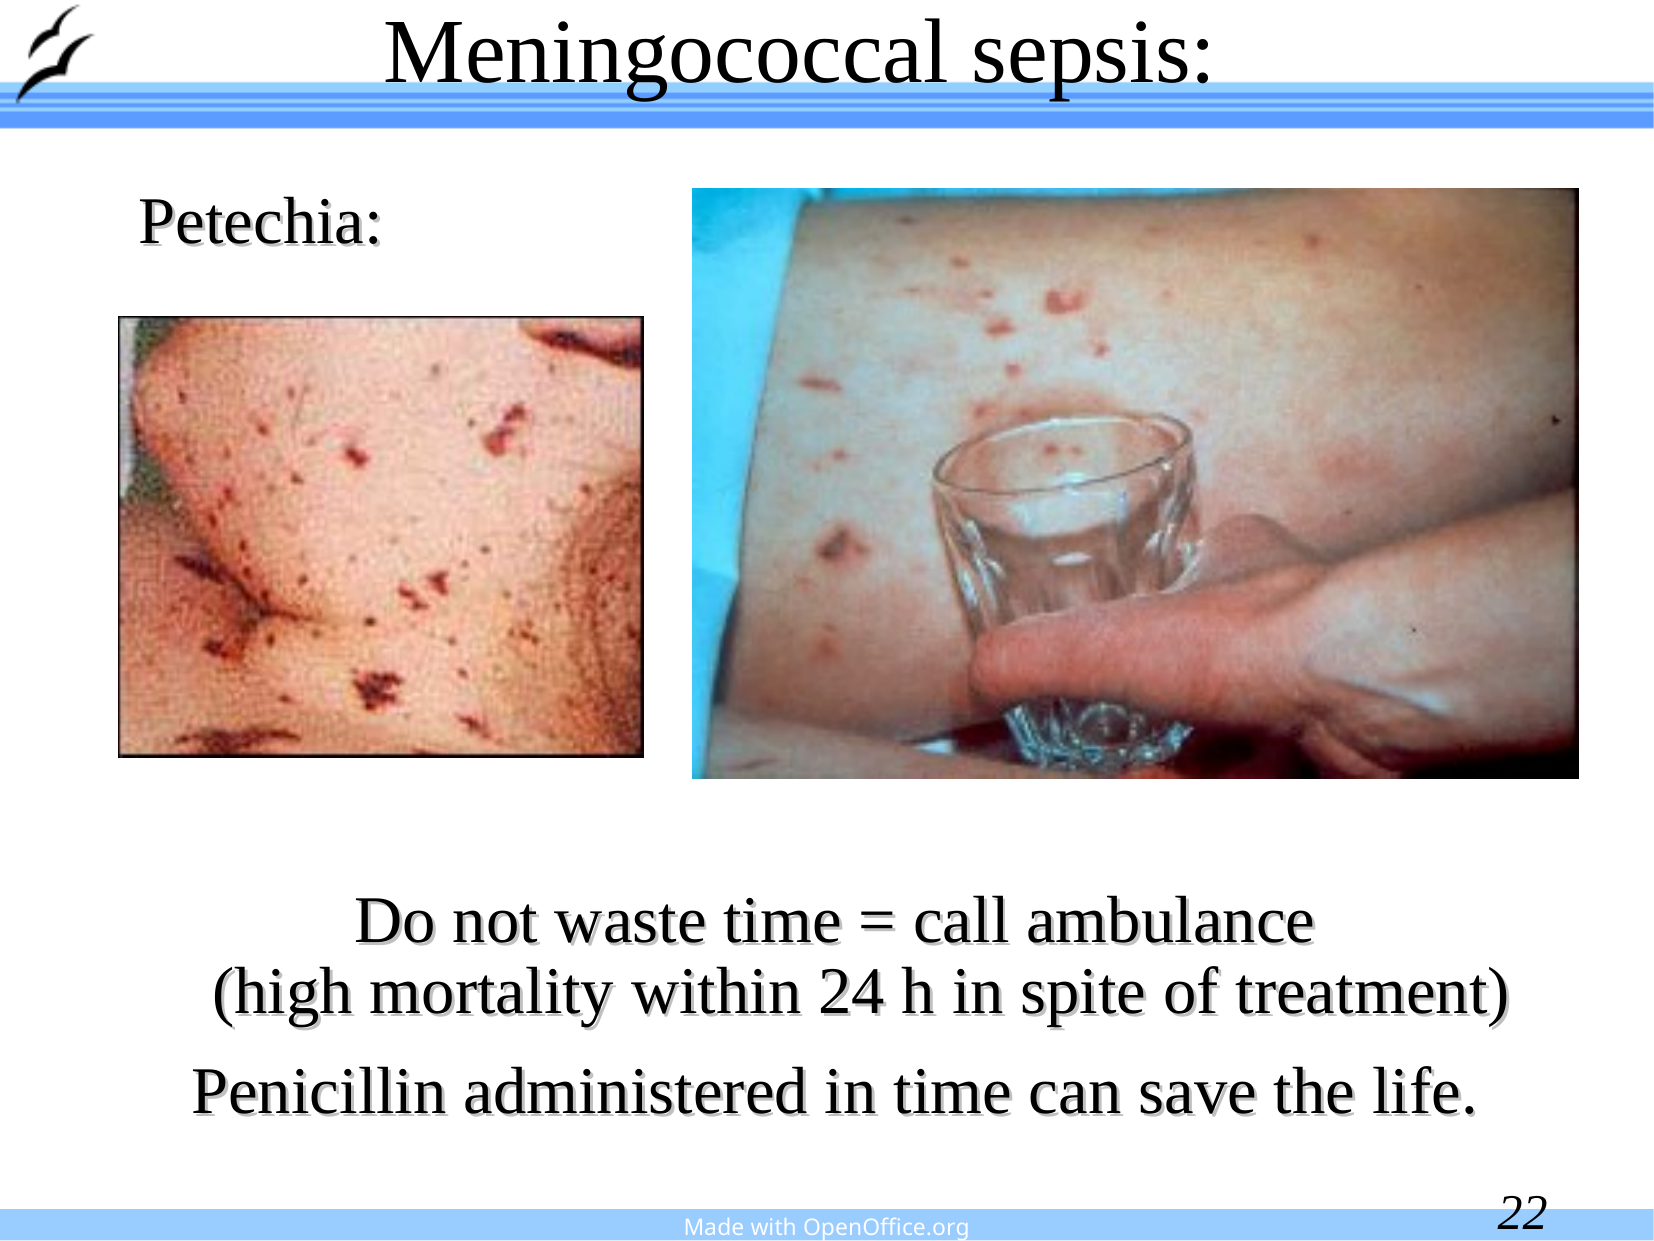

# Meningococcal sepsis:
Petechia:
Do not waste time = call ambulance
(high mortality within 24 h in spite of treatment)
Penicillin administered in time can save the life.